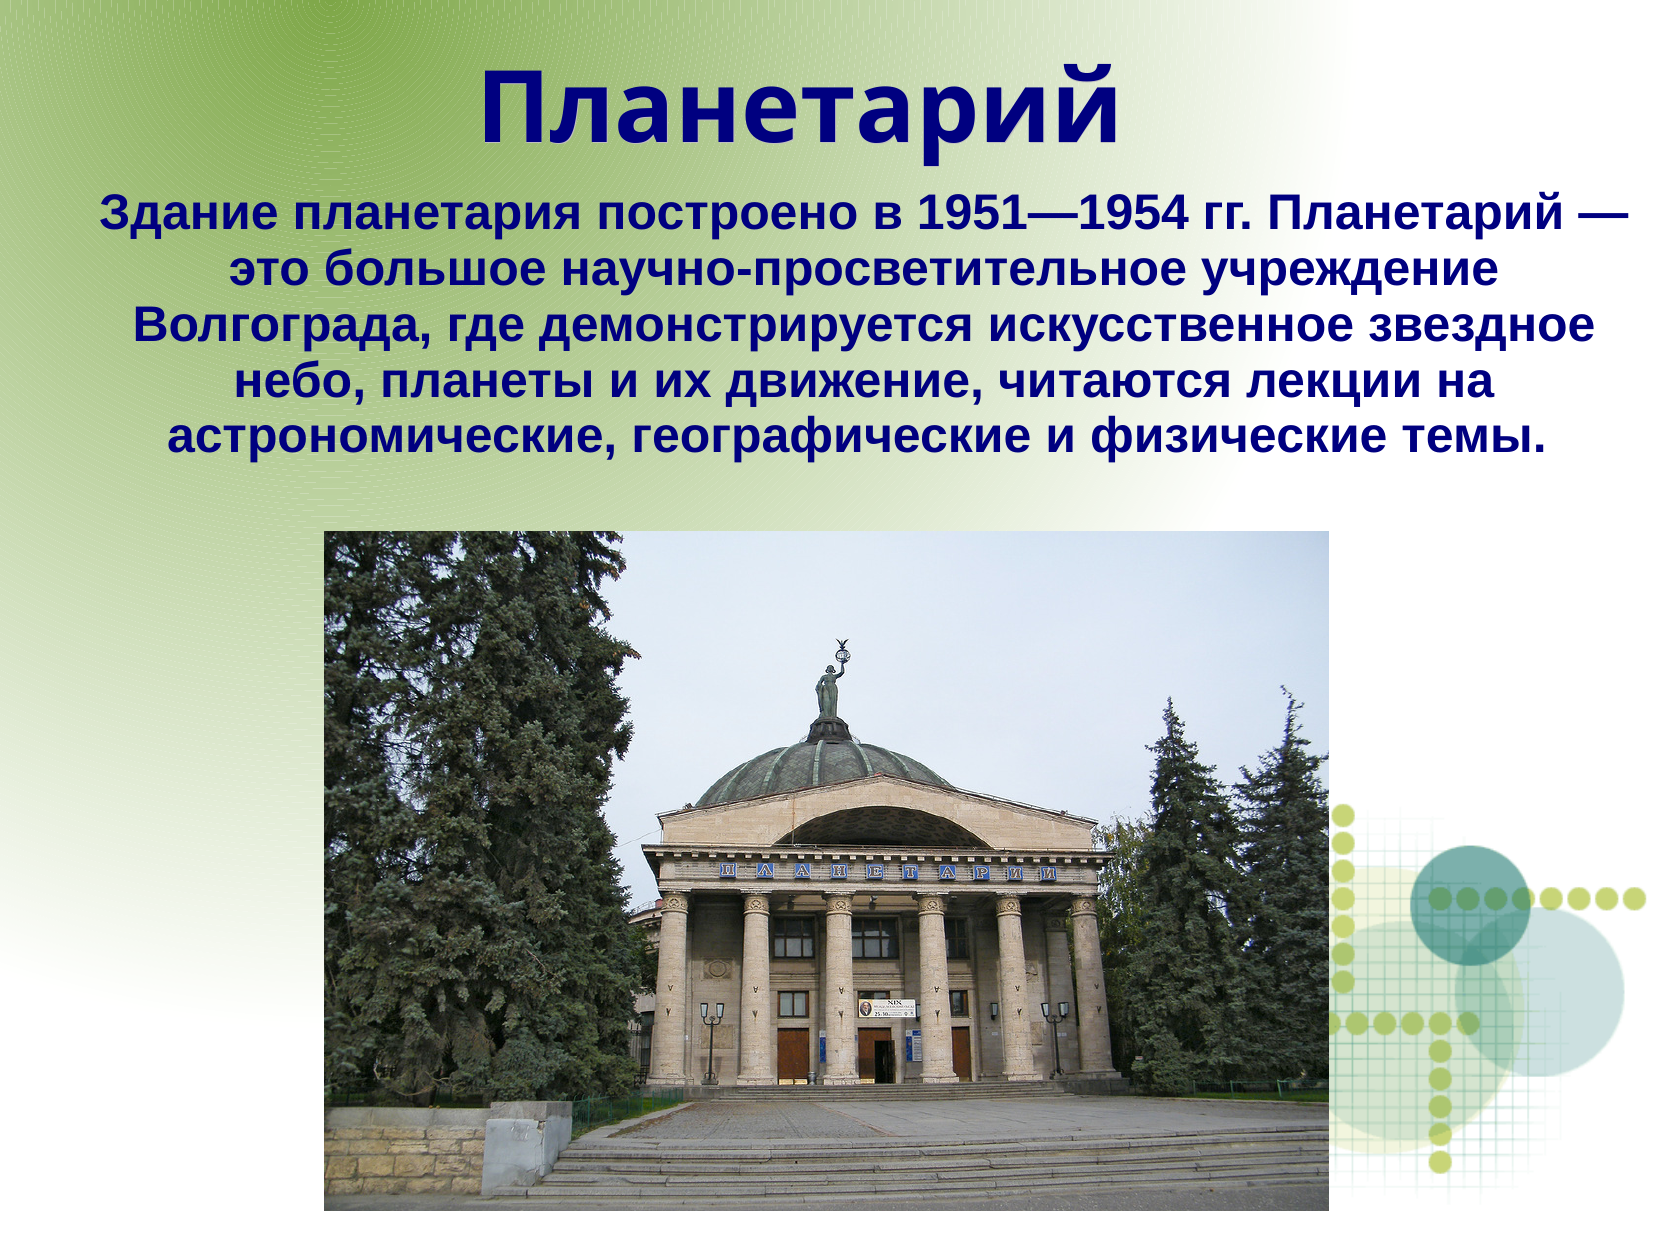

# Планетарий
Здание планетария построено в 1951—1954 гг. Планетарий — это большое научно-просветительное учреждение Волгограда, где демонстрируется искусственное звездное небо, планеты и их движение, читаются лекции на астрономические, географические и физические темы.